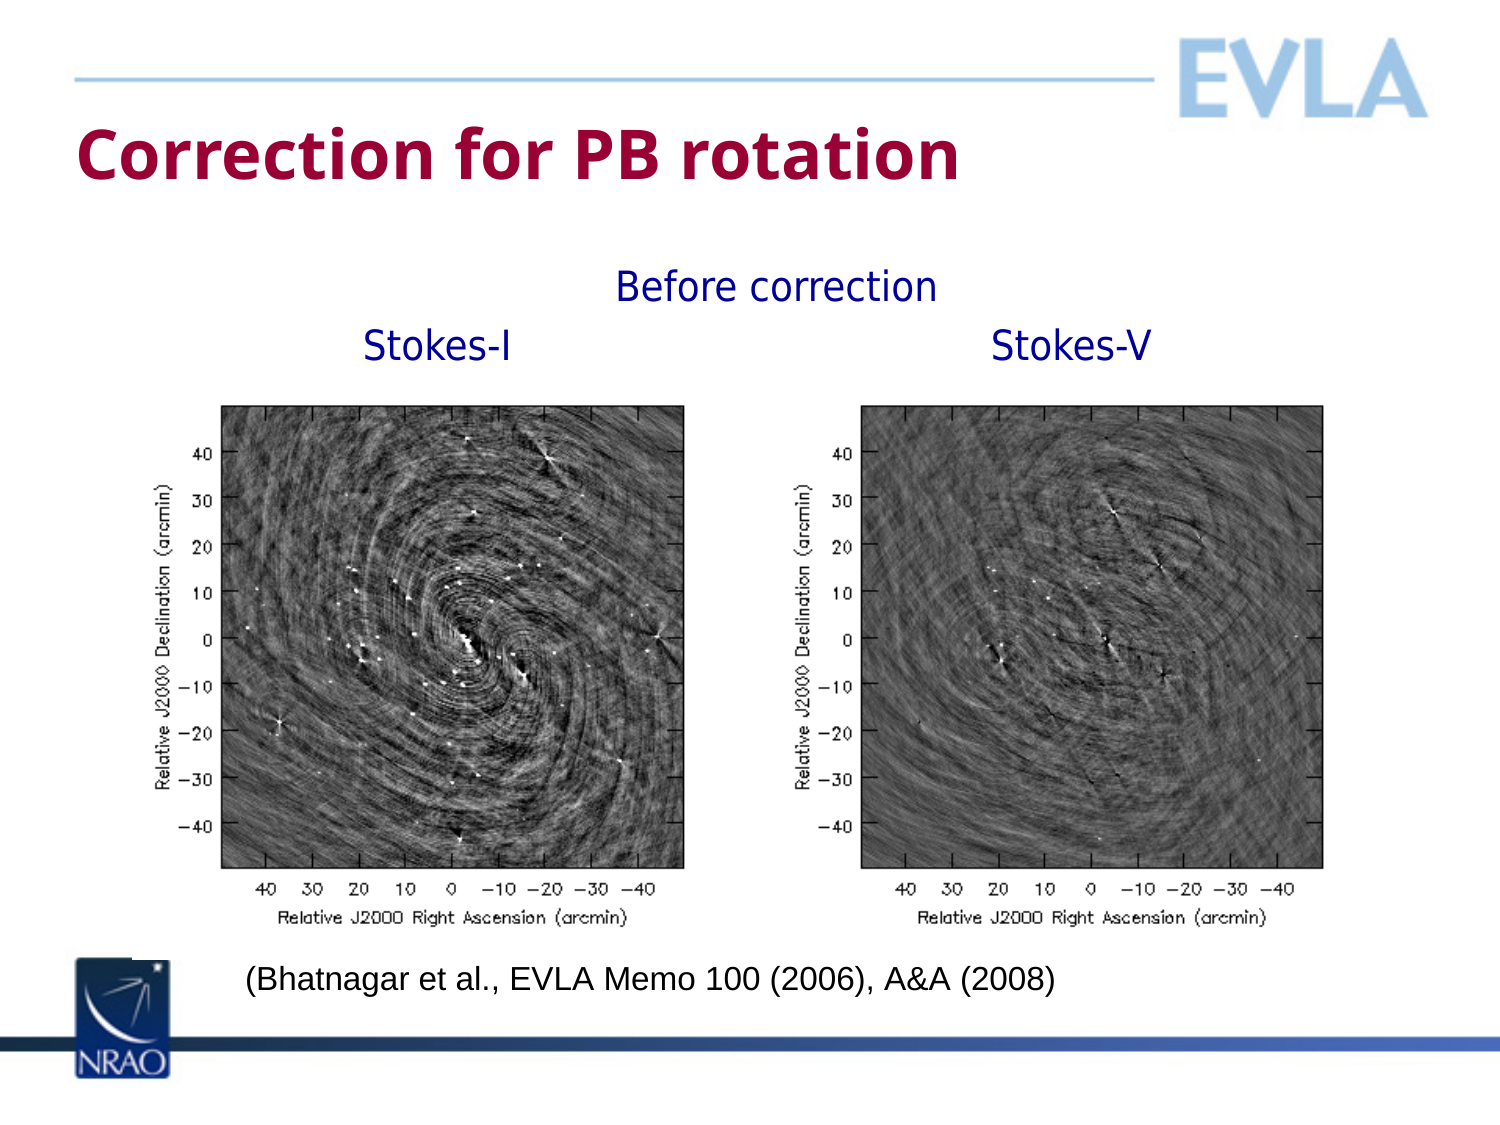

Correction for PB rotation
# Before correction
 Stokes-I Stokes-V
(Bhatnagar et al., EVLA Memo 100 (2006), A&A (2008)